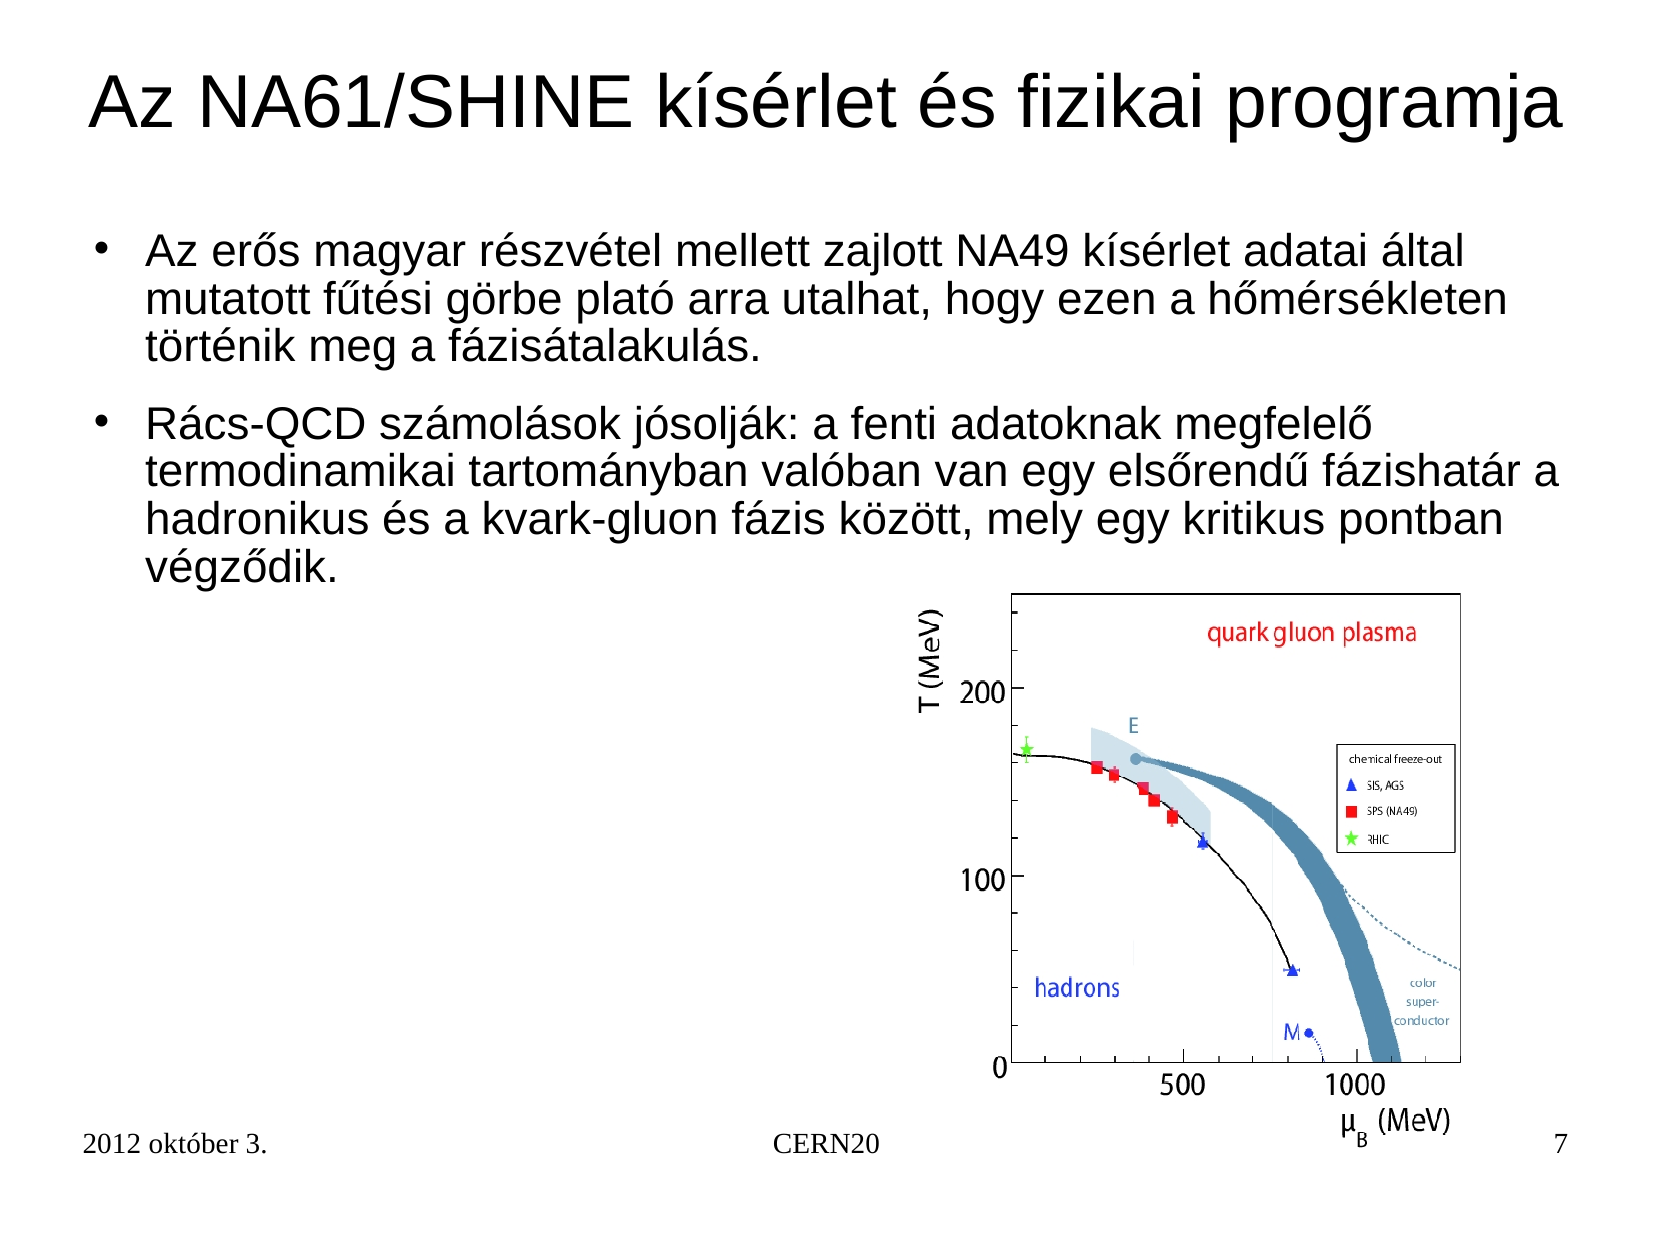

# Az NA61/SHINE kísérlet és fizikai programja
Az erős magyar részvétel mellett zajlott NA49 kísérlet adatai által mutatott fűtési görbe plató arra utalhat, hogy ezen a hőmérsékleten történik meg a fázisátalakulás.
Rács-QCD számolások jósolják: a fenti adatoknak megfelelő termodinamikai tartományban valóban van egy elsőrendű fázishatár a hadronikus és a kvark-gluon fázis között, mely egy kritikus pontban végződik.
2012 október 3.
CERN20
7